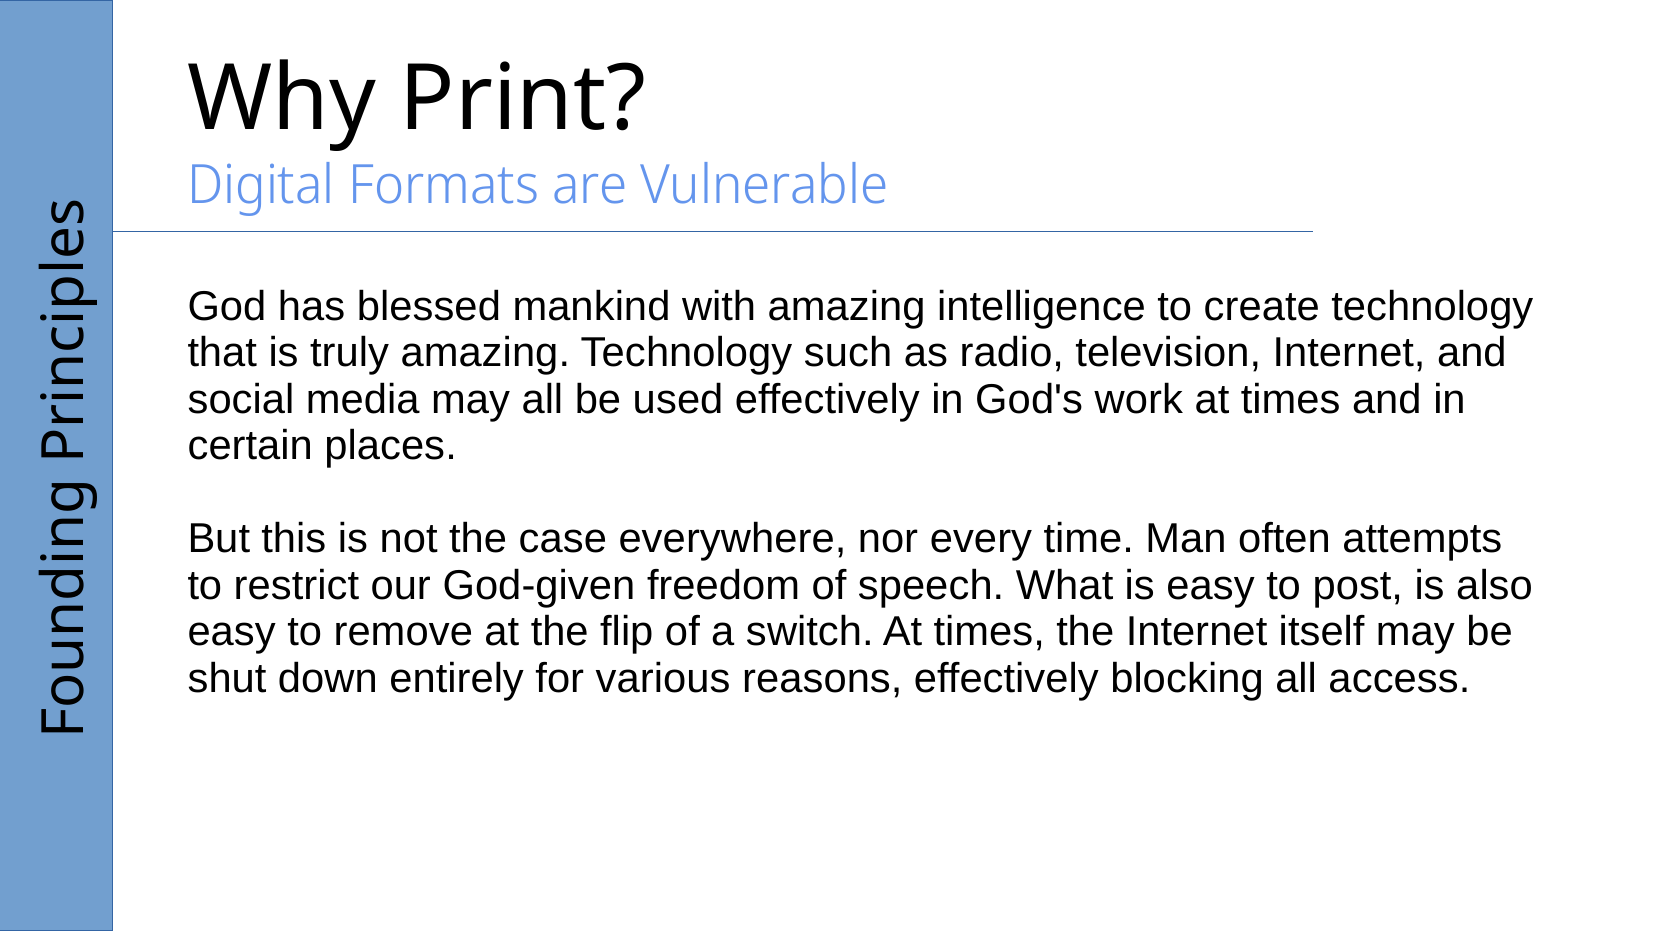

# Why Print?
Digital Formats are Vulnerable
God has blessed mankind with amazing intelligence to create technology that is truly amazing. Technology such as radio, television, Internet, and social media may all be used effectively in God's work at times and in certain places.
But this is not the case everywhere, nor every time. Man often attempts to restrict our God-given freedom of speech. What is easy to post, is also easy to remove at the flip of a switch. At times, the Internet itself may be shut down entirely for various reasons, effectively blocking all access.
Founding Principles